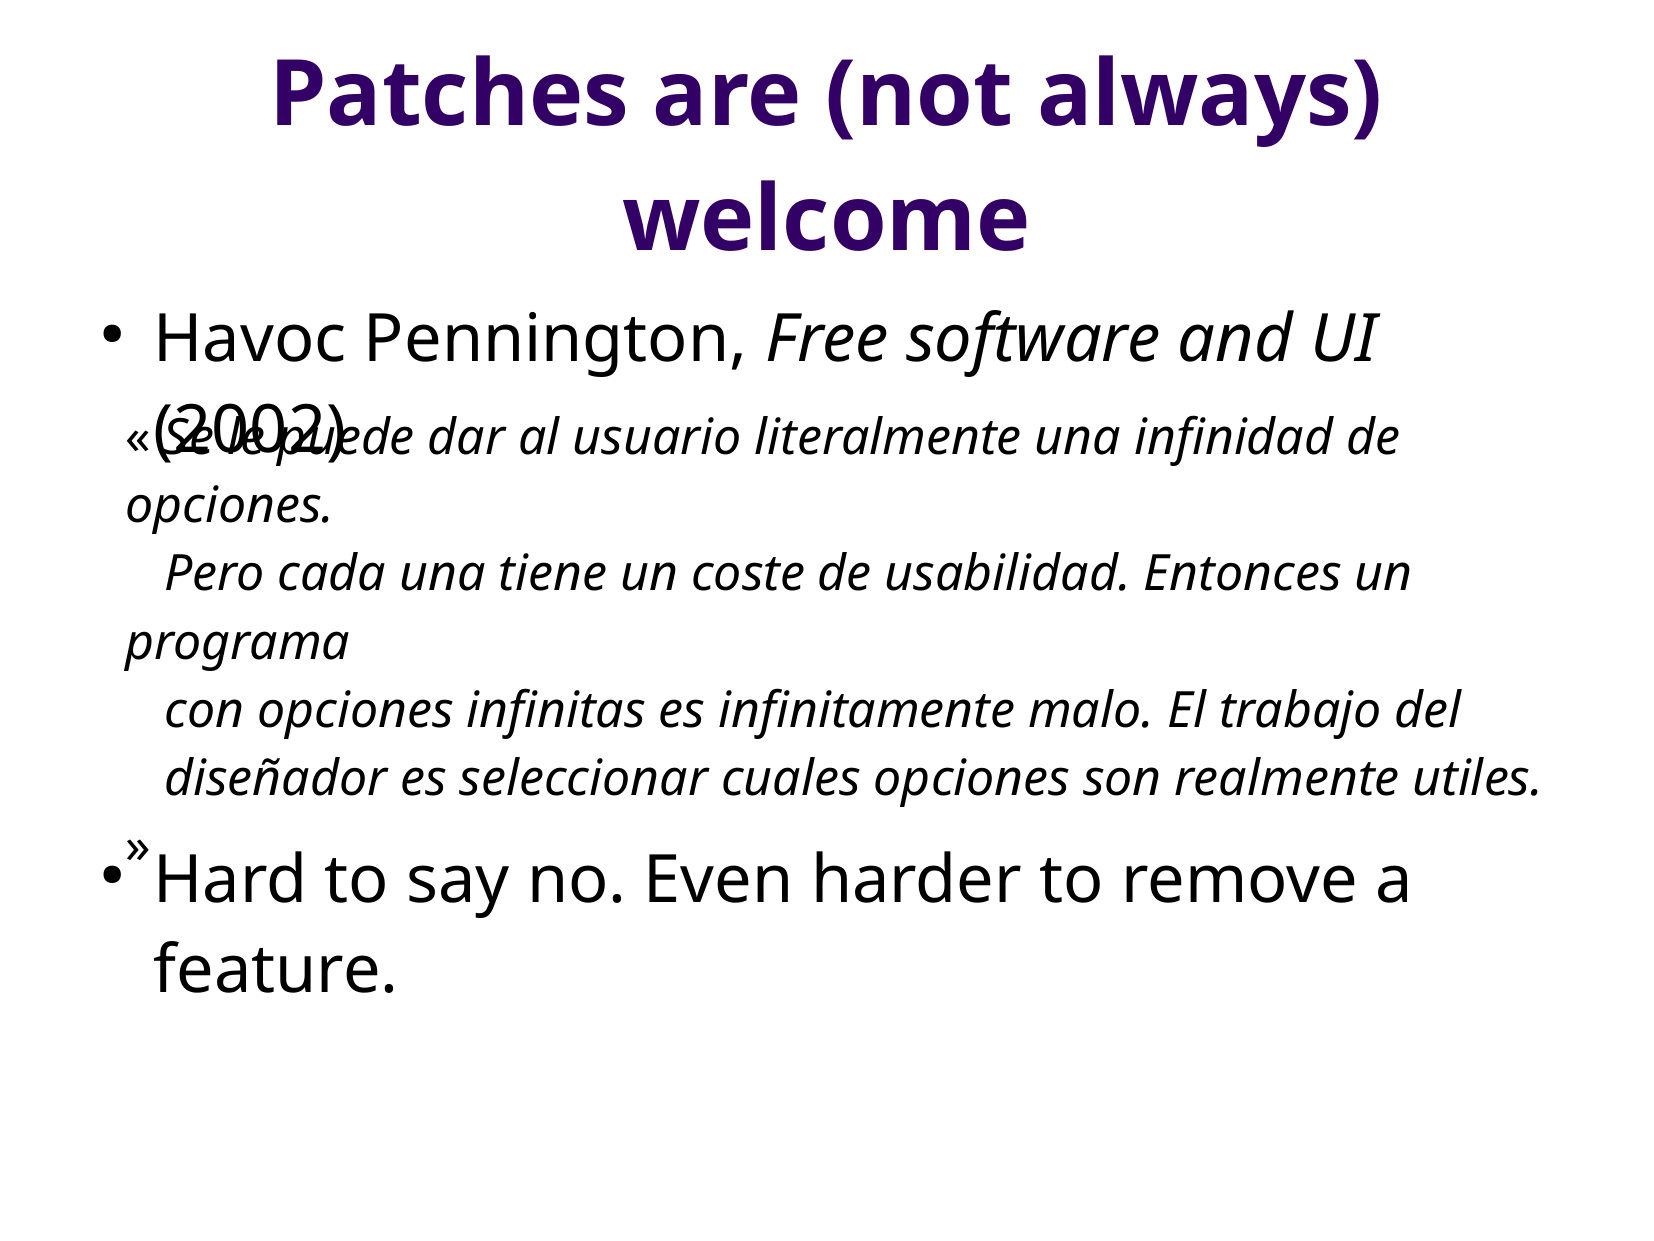

# Patches are (not always) welcome
Havoc Pennington, Free software and UI (2002)
Hard to say no. Even harder to remove a feature.
« Se le puede dar al usuario literalmente una infinidad de opciones.
 Pero cada una tiene un coste de usabilidad. Entonces un programa
 con opciones infinitas es infinitamente malo. El trabajo del
 diseñador es seleccionar cuales opciones son realmente utiles. »